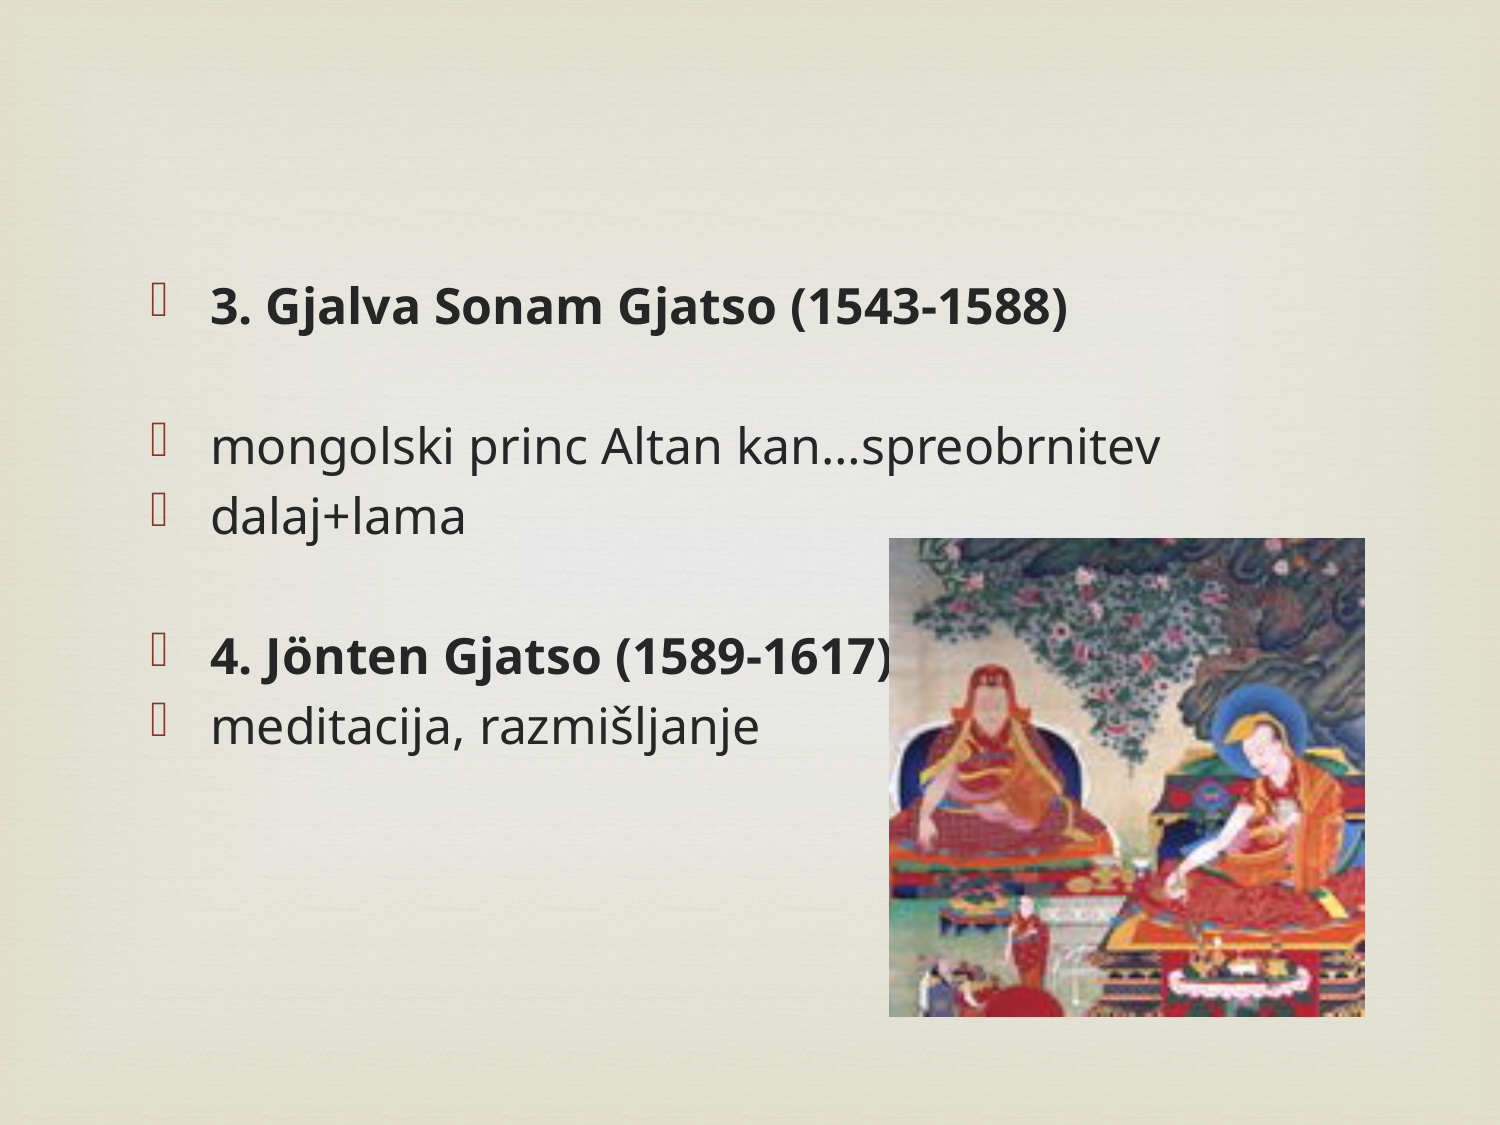

3. Gjalva Sonam Gjatso (1543-1588)
mongolski princ Altan kan…spreobrnitev
dalaj+lama
4. Jönten Gjatso (1589-1617)
meditacija, razmišljanje